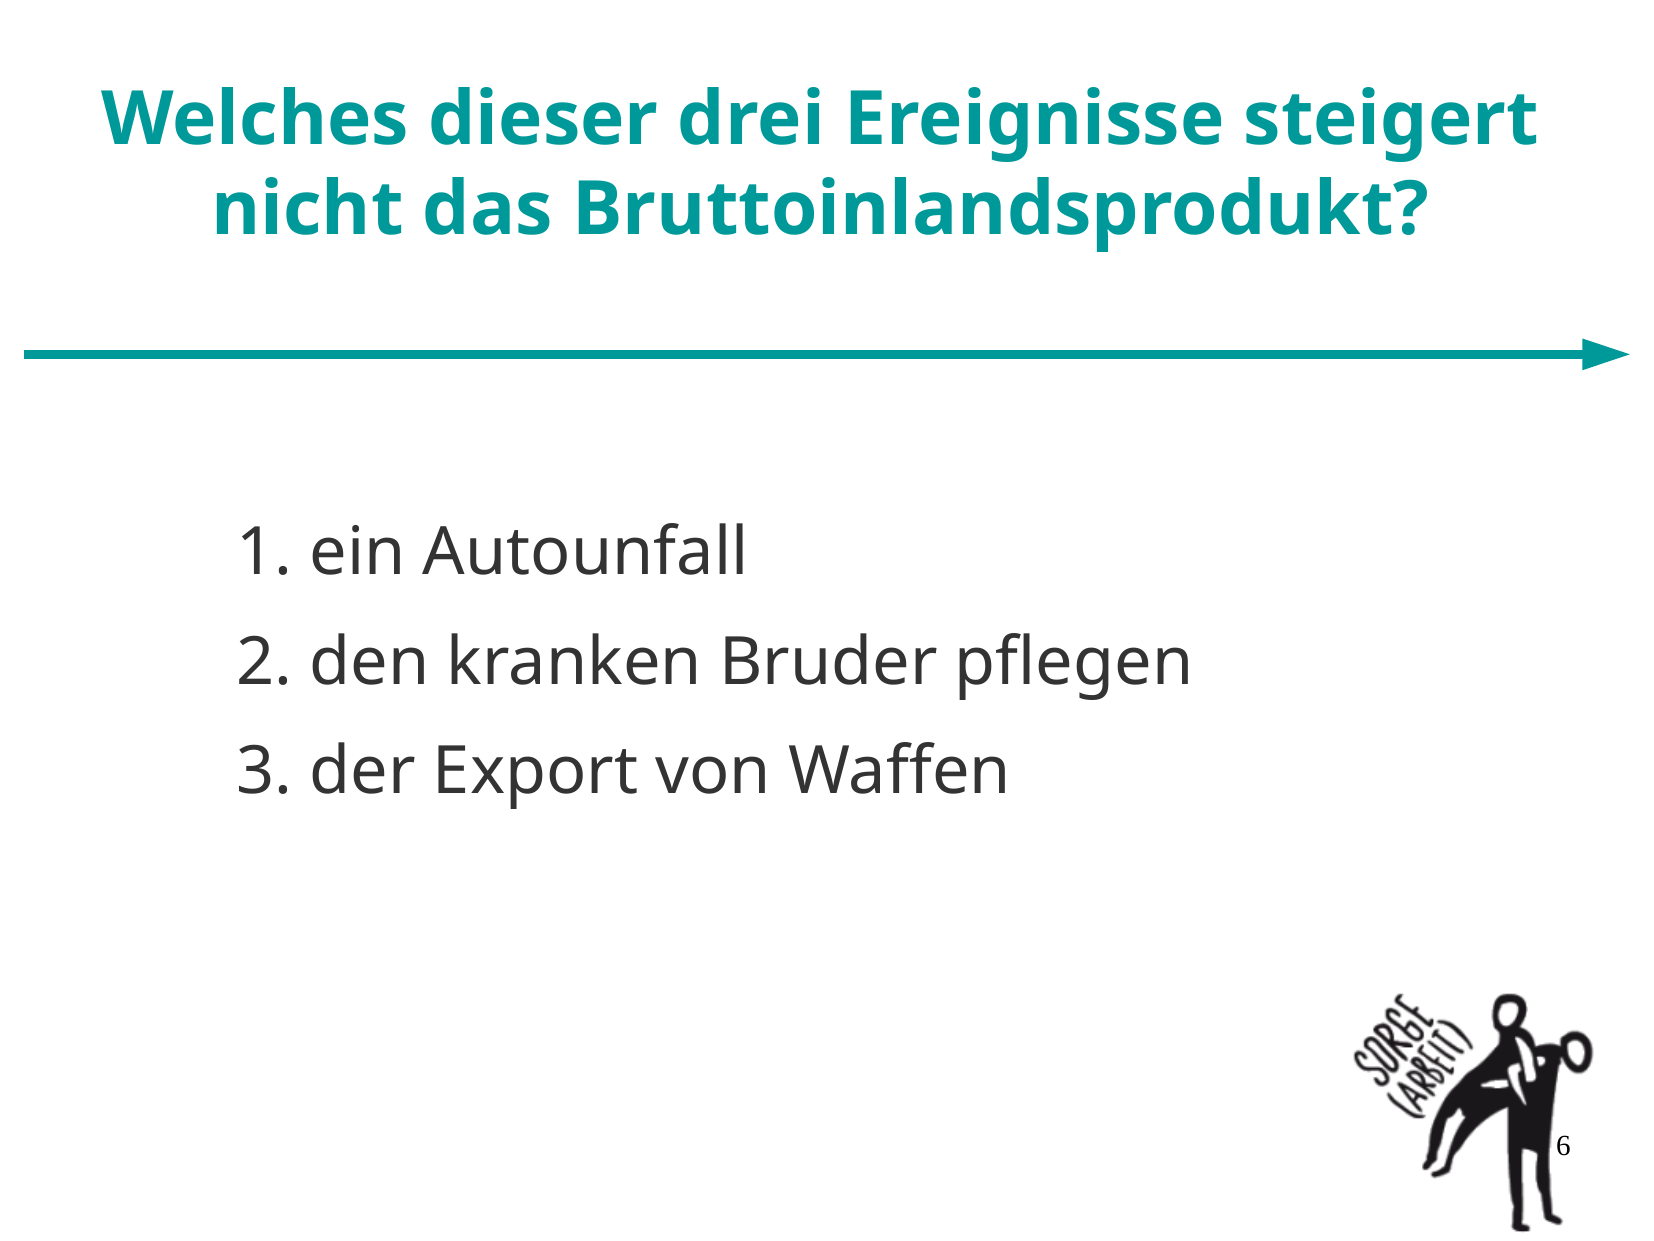

# Welches dieser drei Ereignisse steigert nicht das Bruttoinlandsprodukt?
1. ein Autounfall
2. den kranken Bruder pflegen
3. der Export von Waffen
6